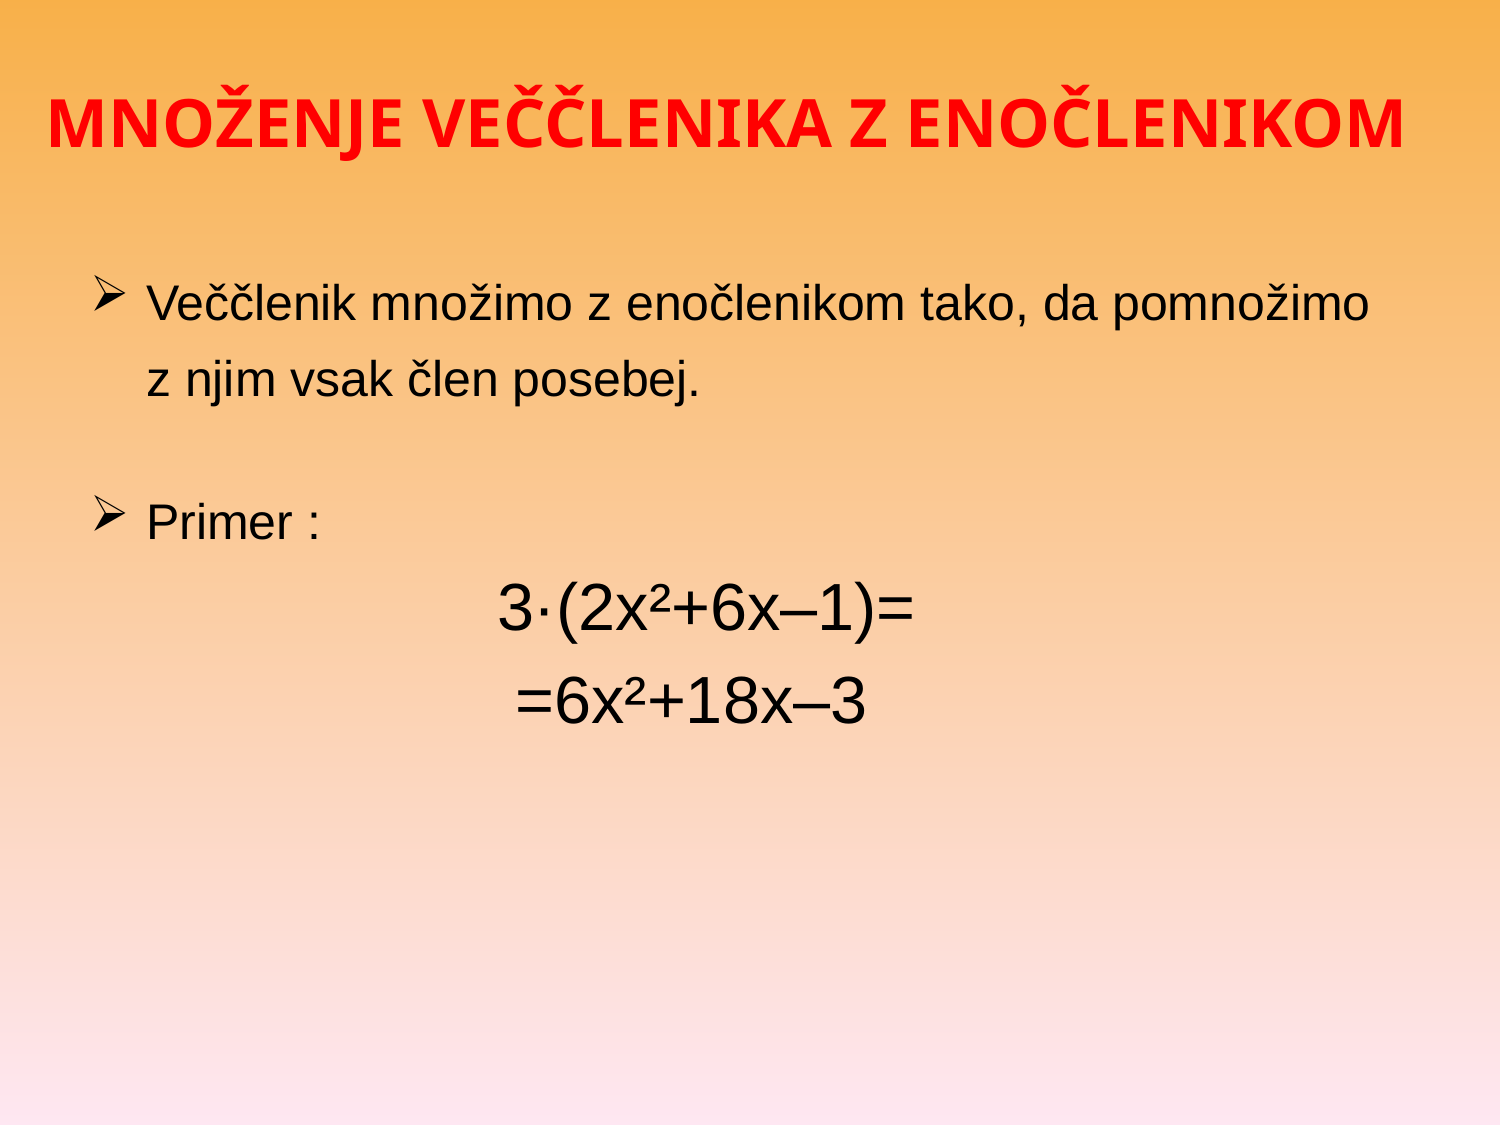

# MNOŽENJE VEČČLENIKA Z ENOČLENIKOM
Veččlenik množimo z enočlenikom tako, da pomnožimo z njim vsak člen posebej.
Primer :
 3·(2x²+6x–1)=
 =6x²+18x–3